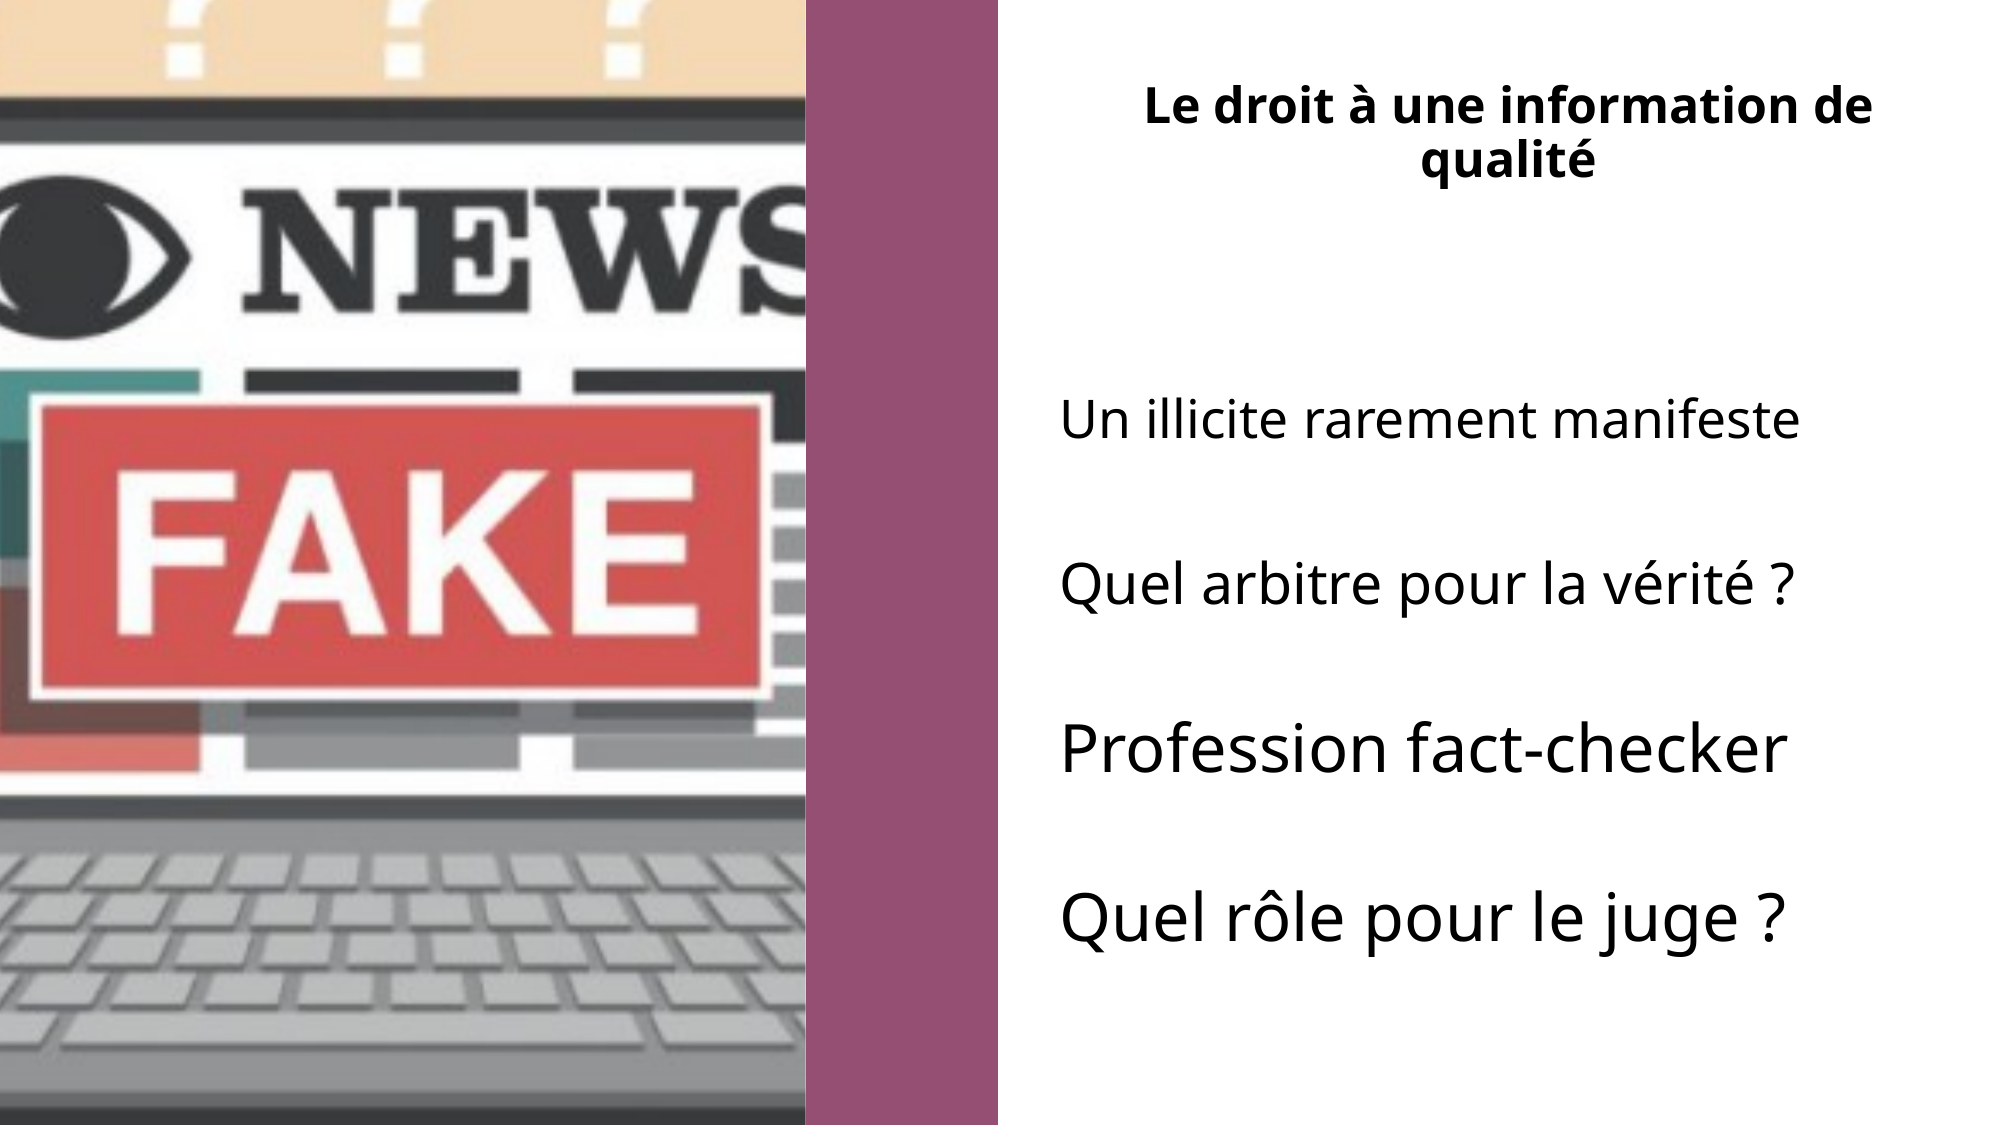

Le droit à une information de qualité
# Un illicite rarement manifeste
Quel arbitre pour la vérité ?
Profession fact-checker
Quel rôle pour le juge ?
Cette photo de Auteur inconnu est fournie sous licence CC BY-SA.